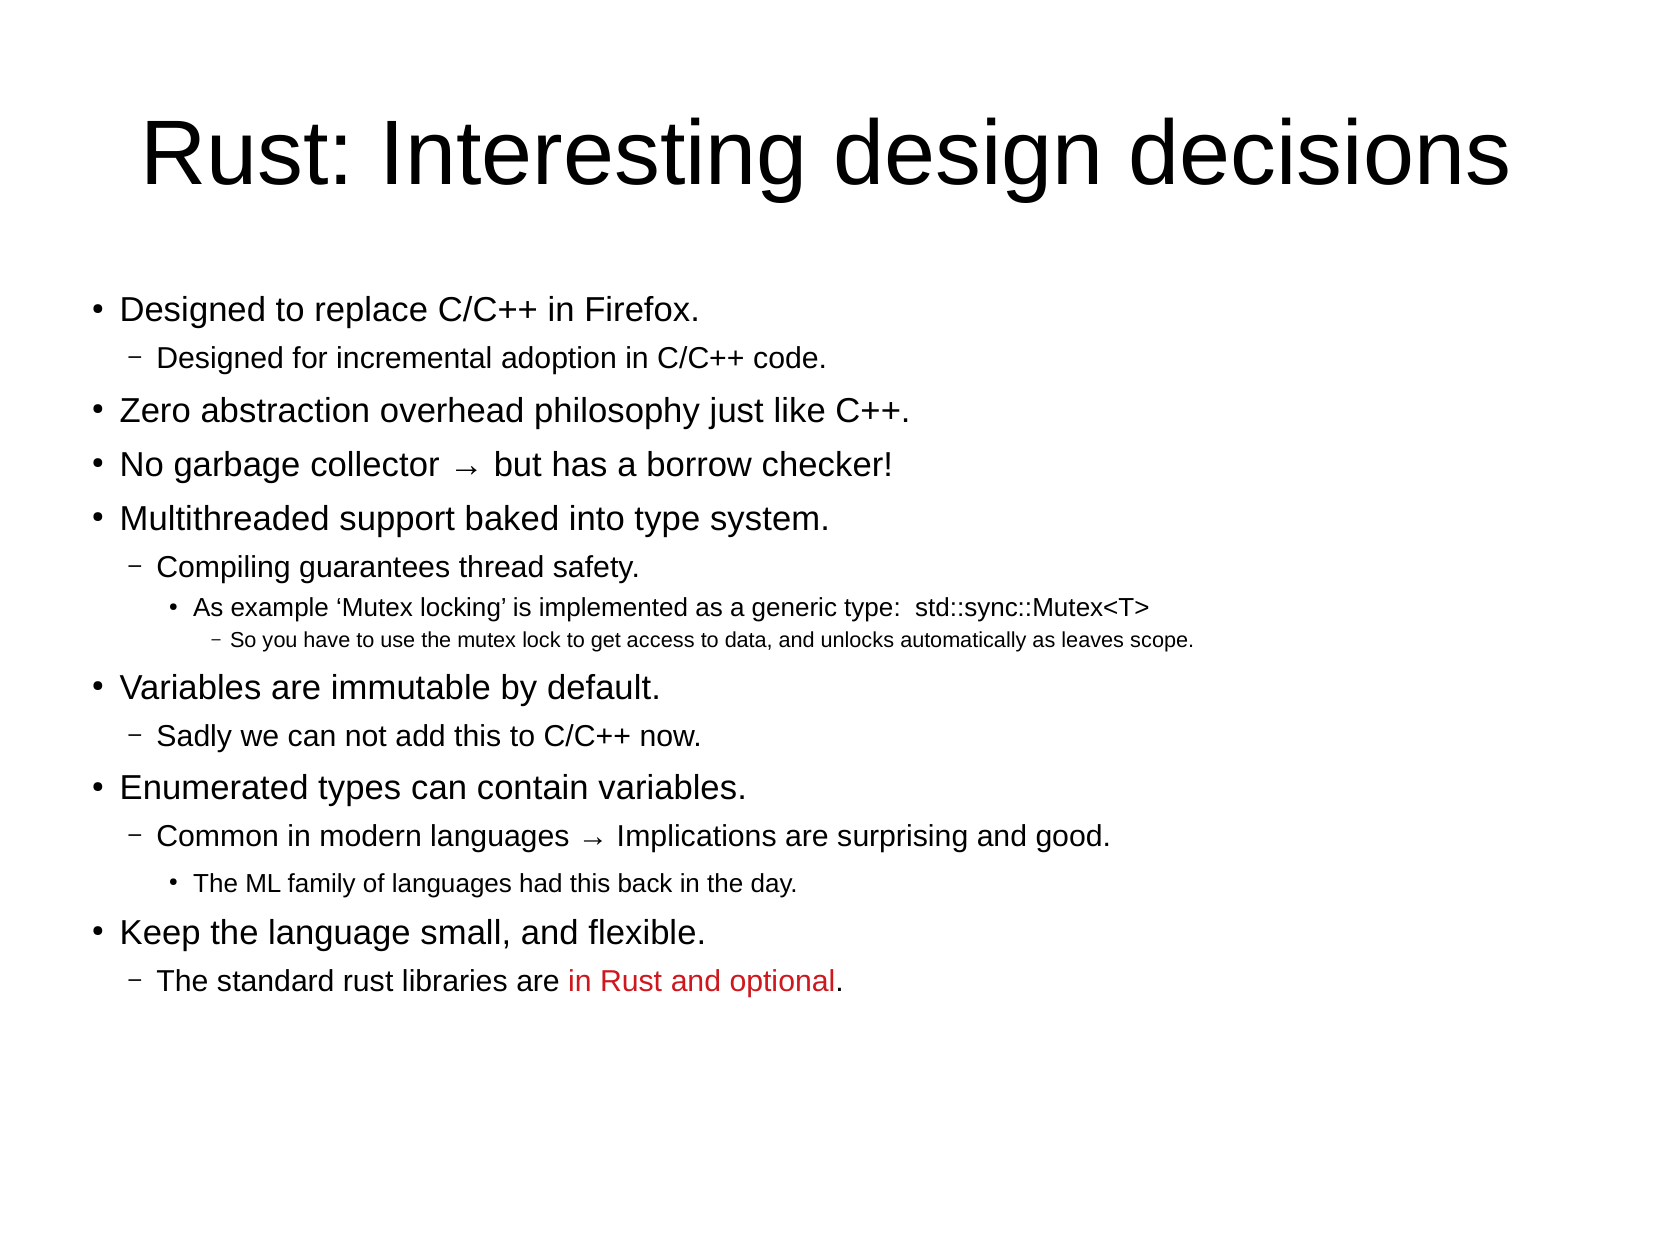

# Rust: Interesting design decisions
Designed to replace C/C++ in Firefox.
Designed for incremental adoption in C/C++ code.
Zero abstraction overhead philosophy just like C++.
No garbage collector → but has a borrow checker!
Multithreaded support baked into type system.
Compiling guarantees thread safety.
As example ‘Mutex locking’ is implemented as a generic type: std::sync::Mutex<T>
So you have to use the mutex lock to get access to data, and unlocks automatically as leaves scope.
Variables are immutable by default.
Sadly we can not add this to C/C++ now.
Enumerated types can contain variables.
Common in modern languages → Implications are surprising and good.
The ML family of languages had this back in the day.
Keep the language small, and flexible.
The standard rust libraries are in Rust and optional.